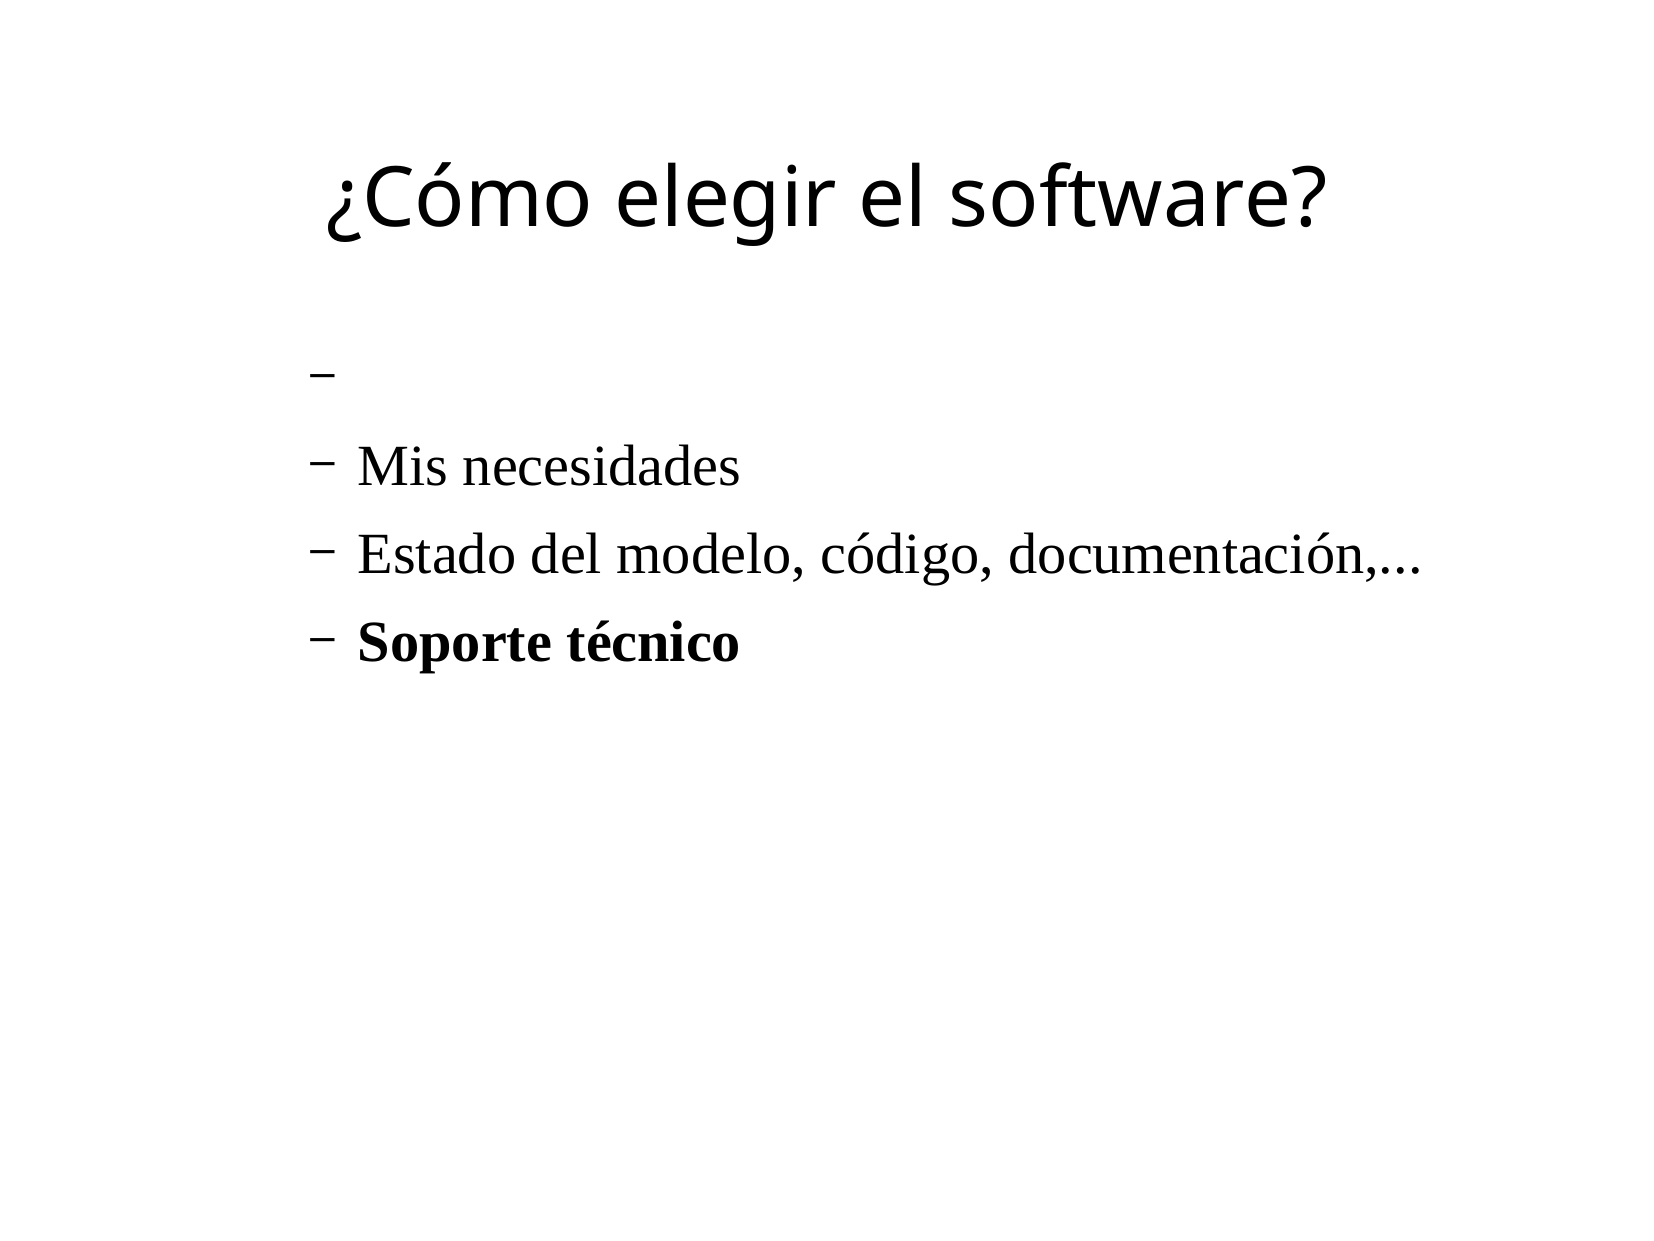

# ¿Cómo elegir el software?
Mis necesidades
Estado del modelo, código, documentación,...
Soporte técnico